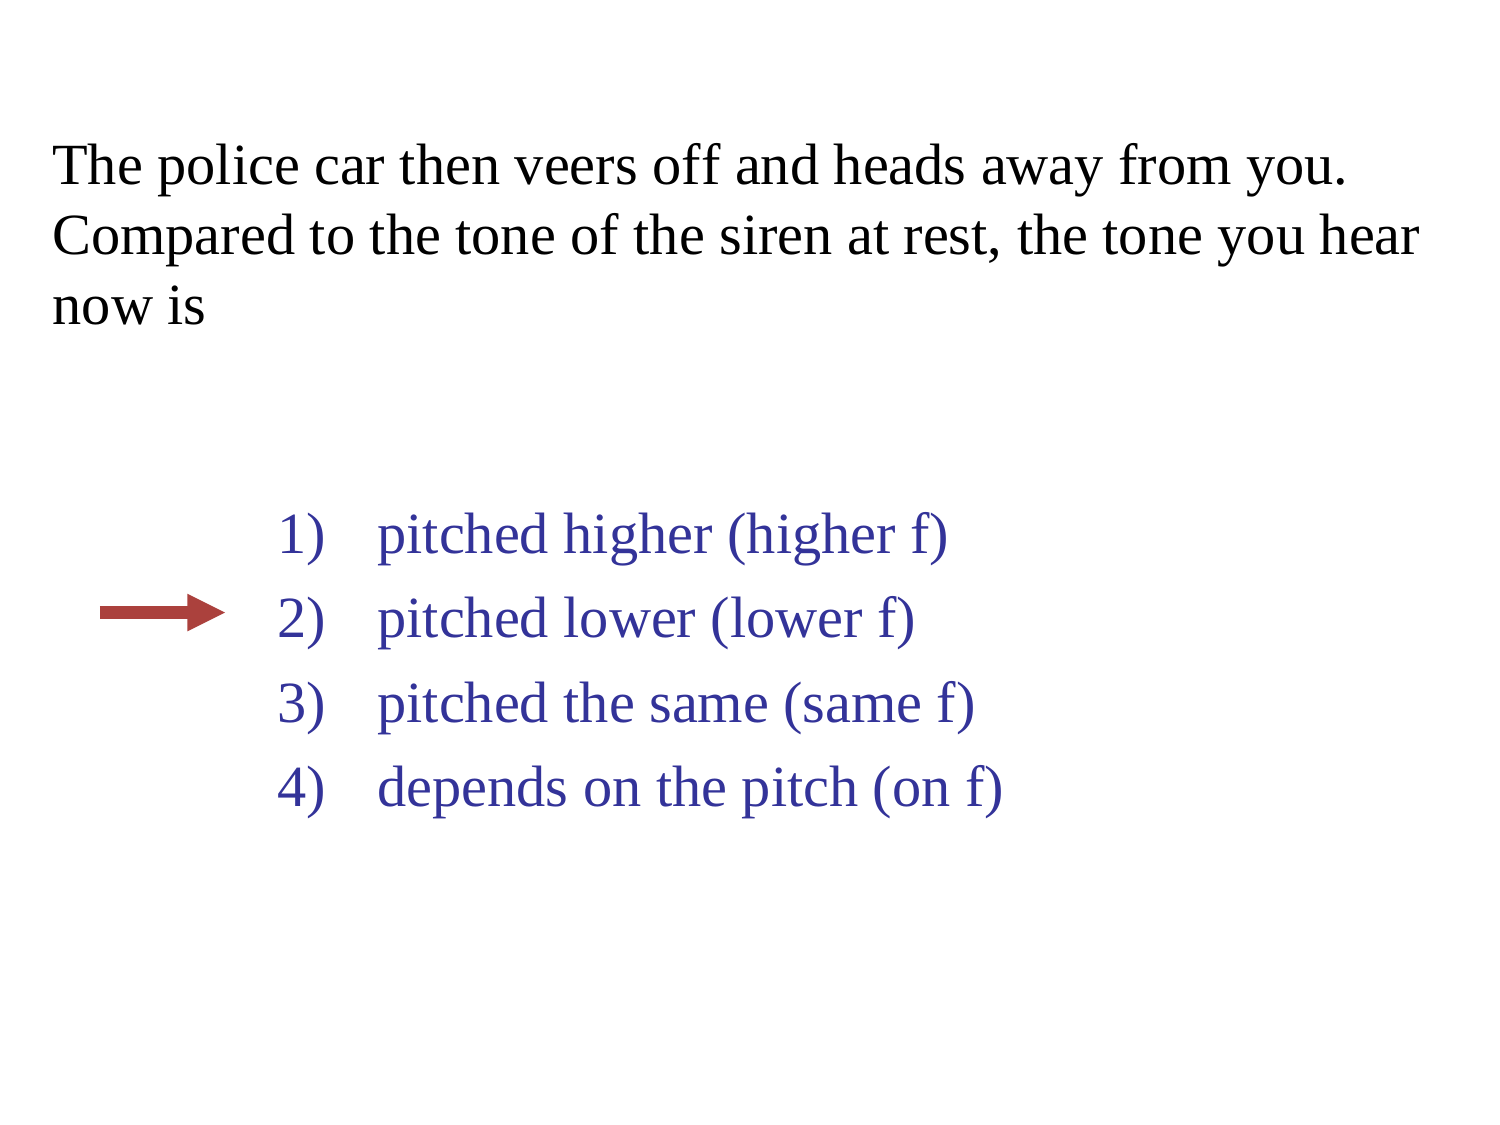

# The police car then veers off and heads away from you. Compared to the tone of the siren at rest, the tone you hear now is
pitched higher (higher f)
pitched lower (lower f)
pitched the same (same f)
depends on the pitch (on f)